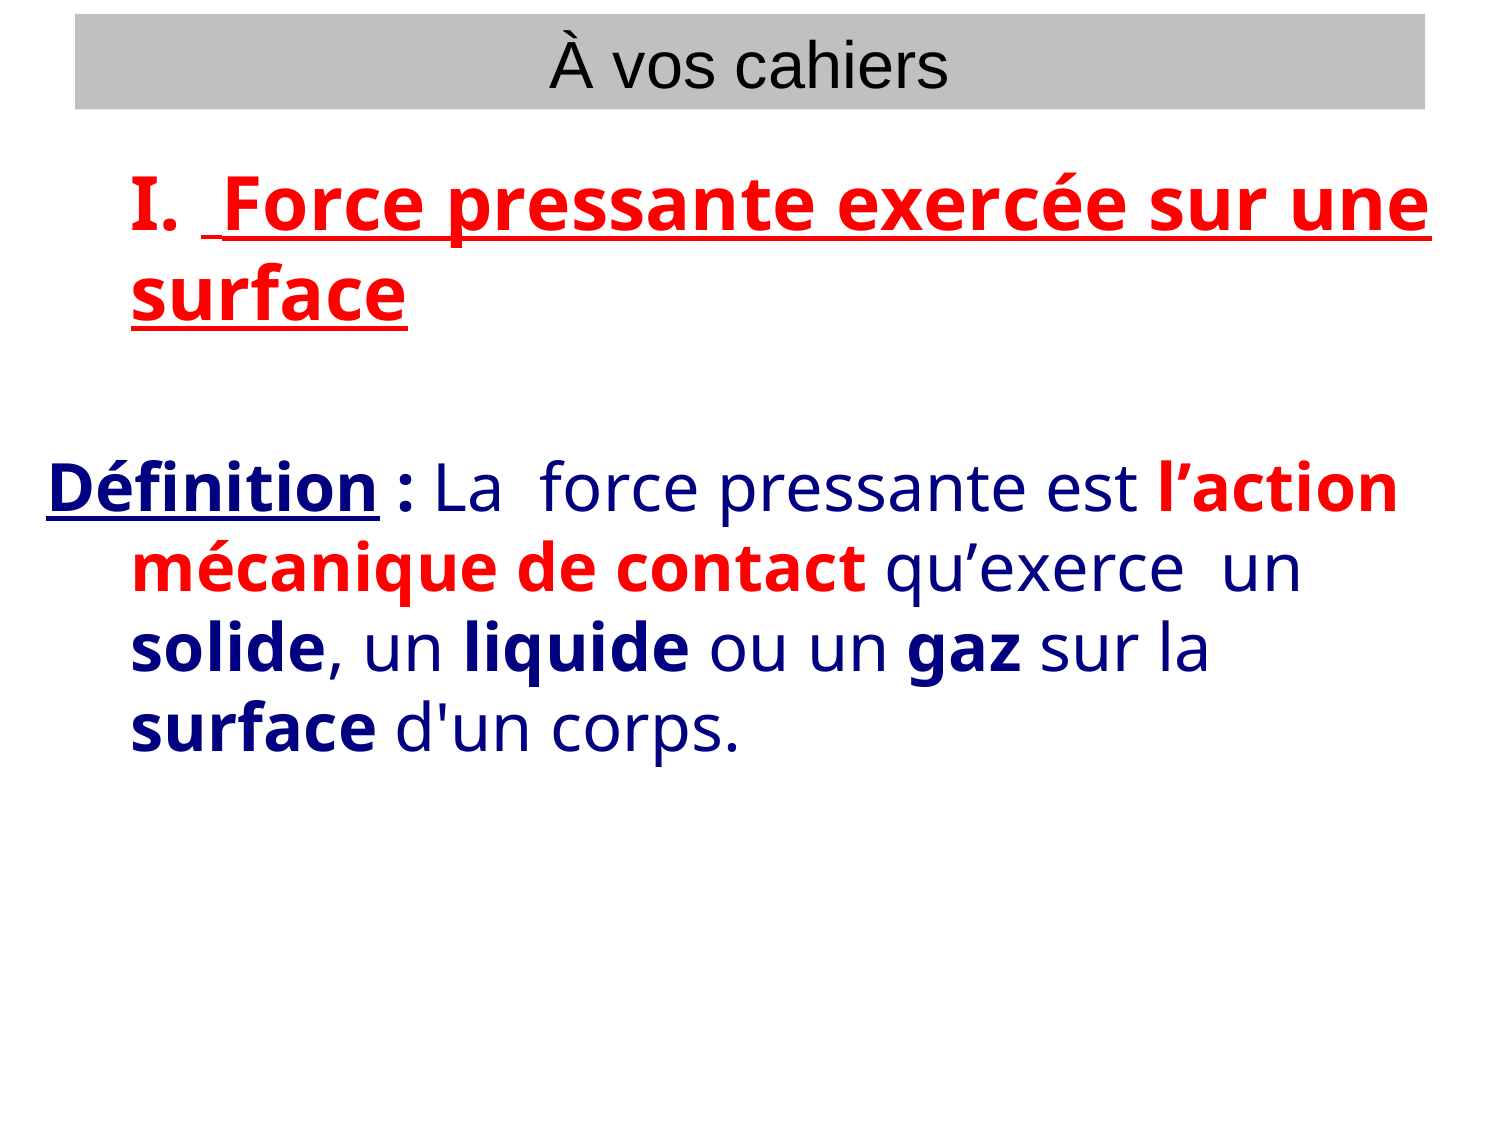

À vos cahiers
# I. Force pressante exercée sur une surface
 Définition : La force pressante est l’action mécanique de contact qu’exerce un solide, un liquide ou un gaz sur la surface d'un corps.